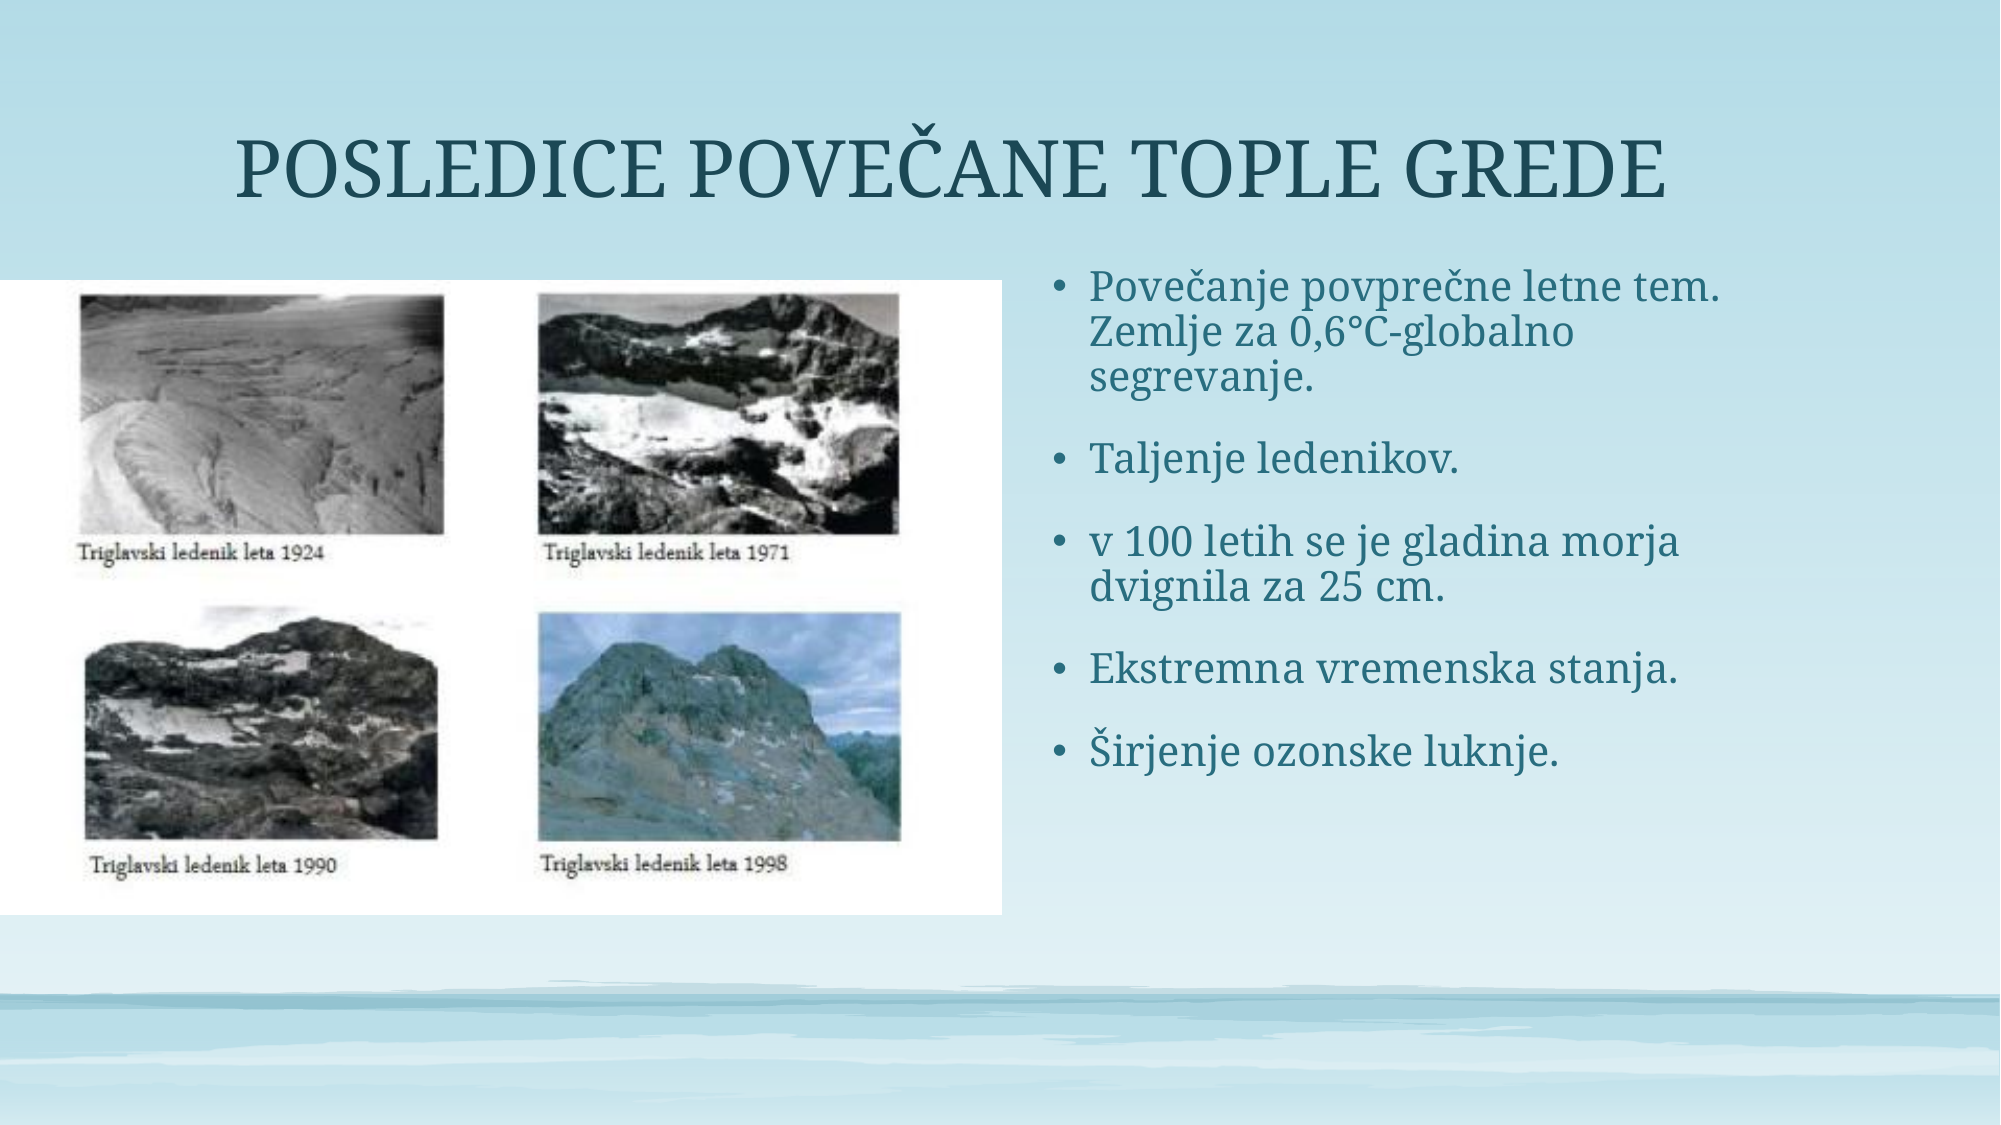

# POSLEDICE POVEČANE TOPLE GREDE
Povečanje povprečne letne tem. Zemlje za 0,6°C-globalno segrevanje.
Taljenje ledenikov.
v 100 letih se je gladina morja dvignila za 25 cm.
Ekstremna vremenska stanja.
Širjenje ozonske luknje.